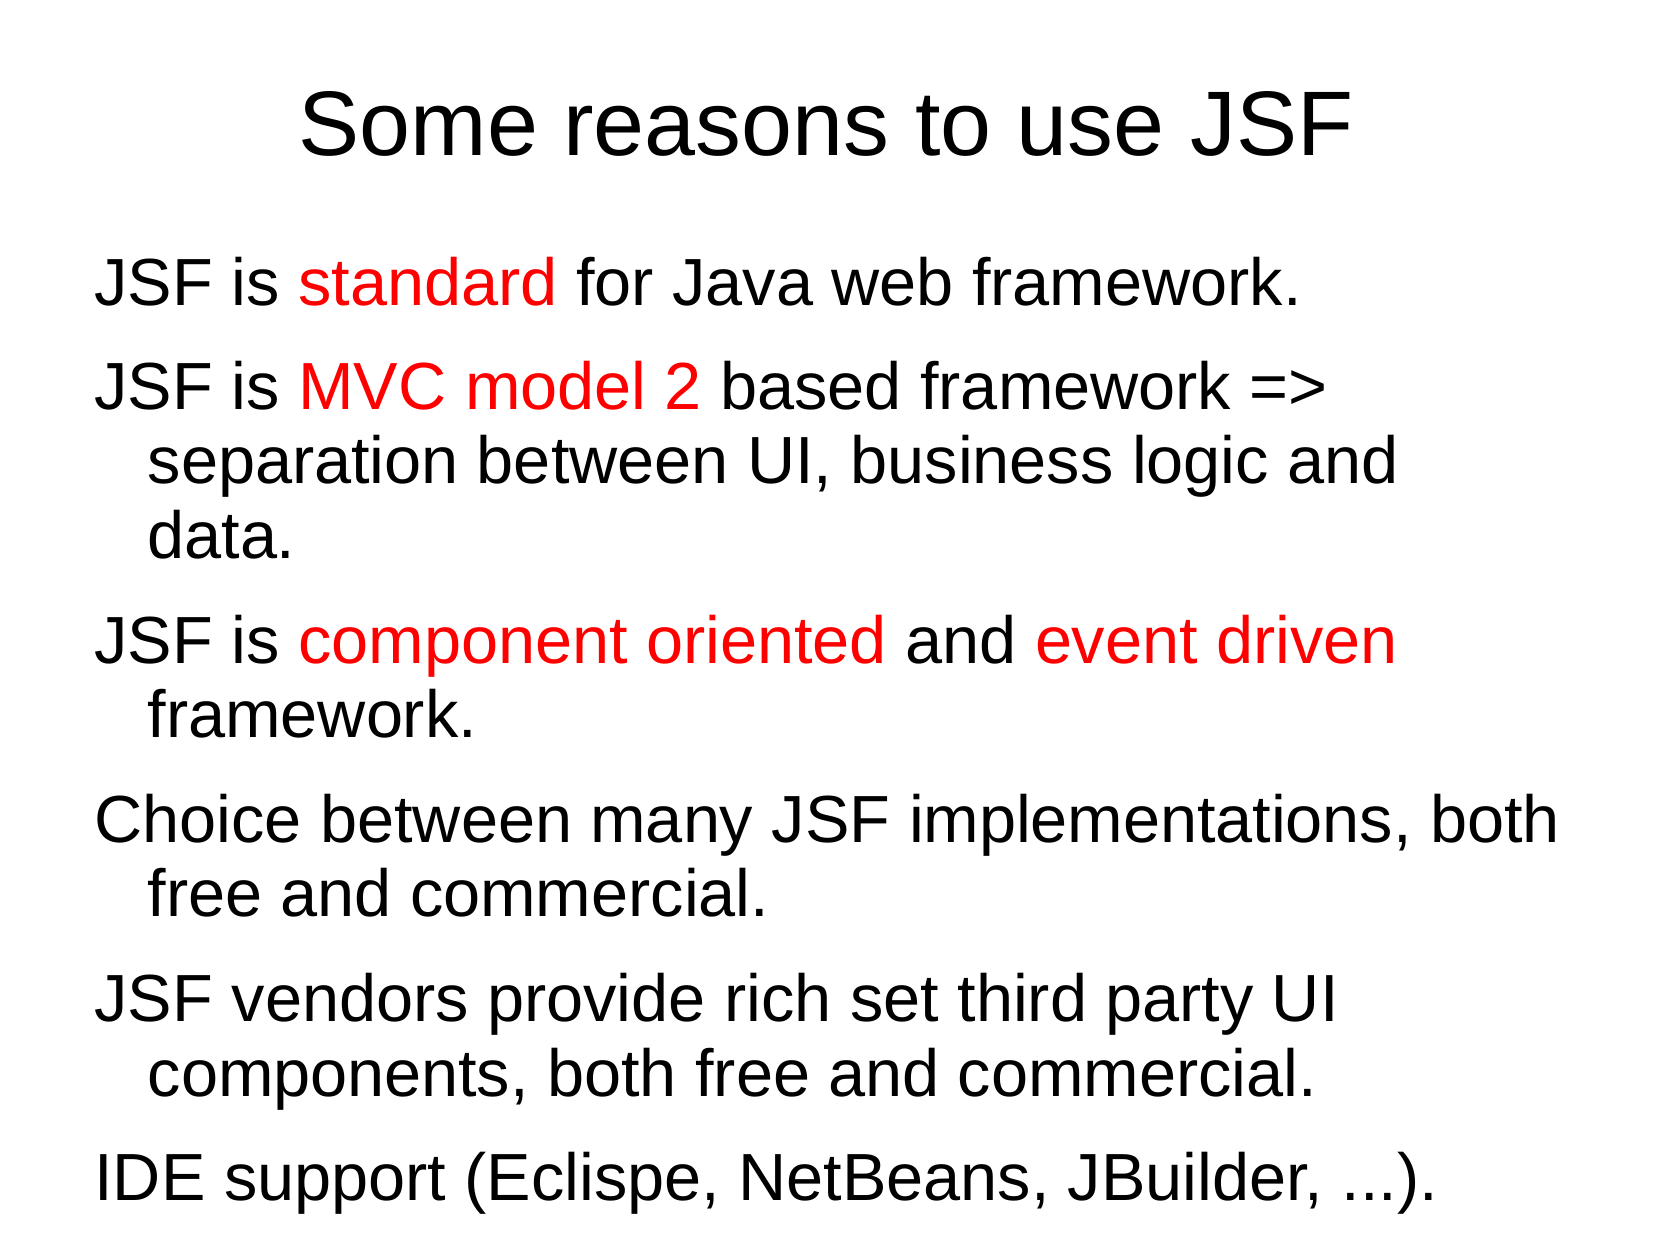

# Some reasons to use JSF
JSF is standard for Java web framework.
JSF is MVC model 2 based framework => separation between UI, business logic and data.
JSF is component oriented and event driven framework.
Choice between many JSF implementations, both free and commercial.
JSF vendors provide rich set third party UI components, both free and commercial.
IDE support (Eclispe, NetBeans, JBuilder, ...).